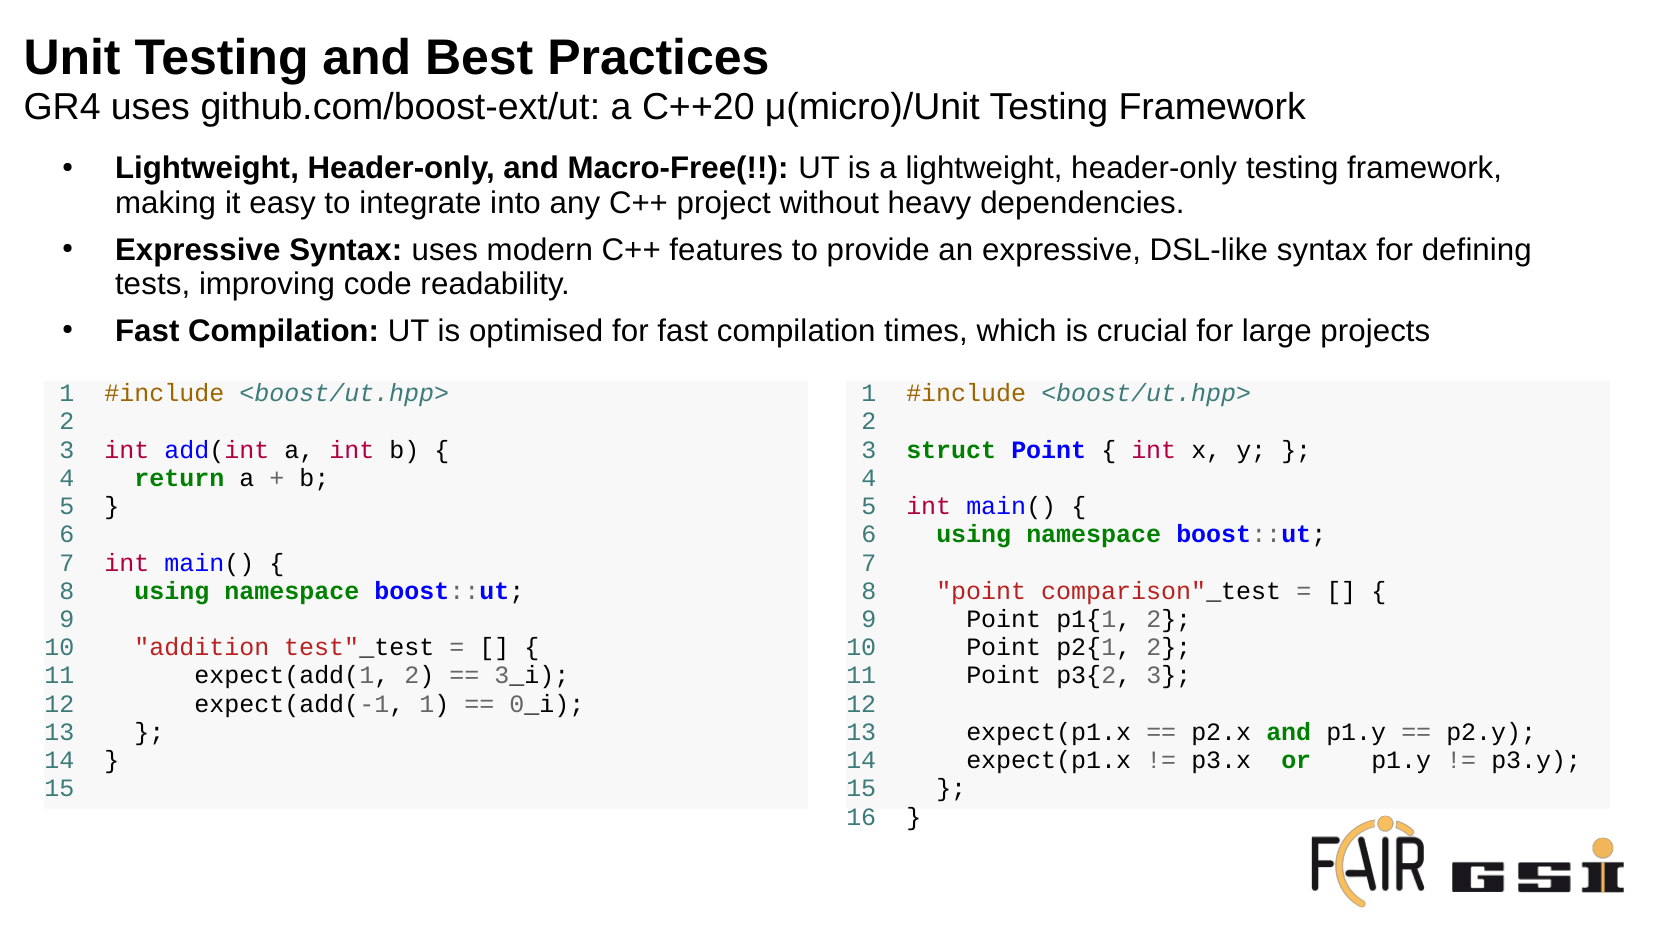

# Unit Testing and Best Practices GR4 uses github.com/boost-ext/ut: a C++20 μ(micro)/Unit Testing Framework
Lightweight, Header-only, and Macro-Free(!!): UT is a lightweight, header-only testing framework, making it easy to integrate into any C++ project without heavy dependencies.
Expressive Syntax: uses modern C++ features to provide an expressive, DSL-like syntax for defining tests, improving code readability.
Fast Compilation: UT is optimised for fast compilation times, which is crucial for large projects
 1 #include <boost/ut.hpp>
 2
 3 int add(int a, int b) {
 4 return a + b;
 5 }
 6
 7 int main() {
 8 using namespace boost::ut;
 9
10 "addition test"_test = [] {
11 expect(add(1, 2) == 3_i);
12 expect(add(-1, 1) == 0_i);
13 };
14 }
15
 1 #include <boost/ut.hpp>
 2
 3 struct Point { int x, y; };
 4
 5 int main() {
 6 using namespace boost::ut;
 7
 8 "point comparison"_test = [] {
 9 Point p1{1, 2};
10 Point p2{1, 2};
11 Point p3{2, 3};
12
13 expect(p1.x == p2.x and p1.y == p2.y);
14 expect(p1.x != p3.x or p1.y != p3.y);
15 };
16 }